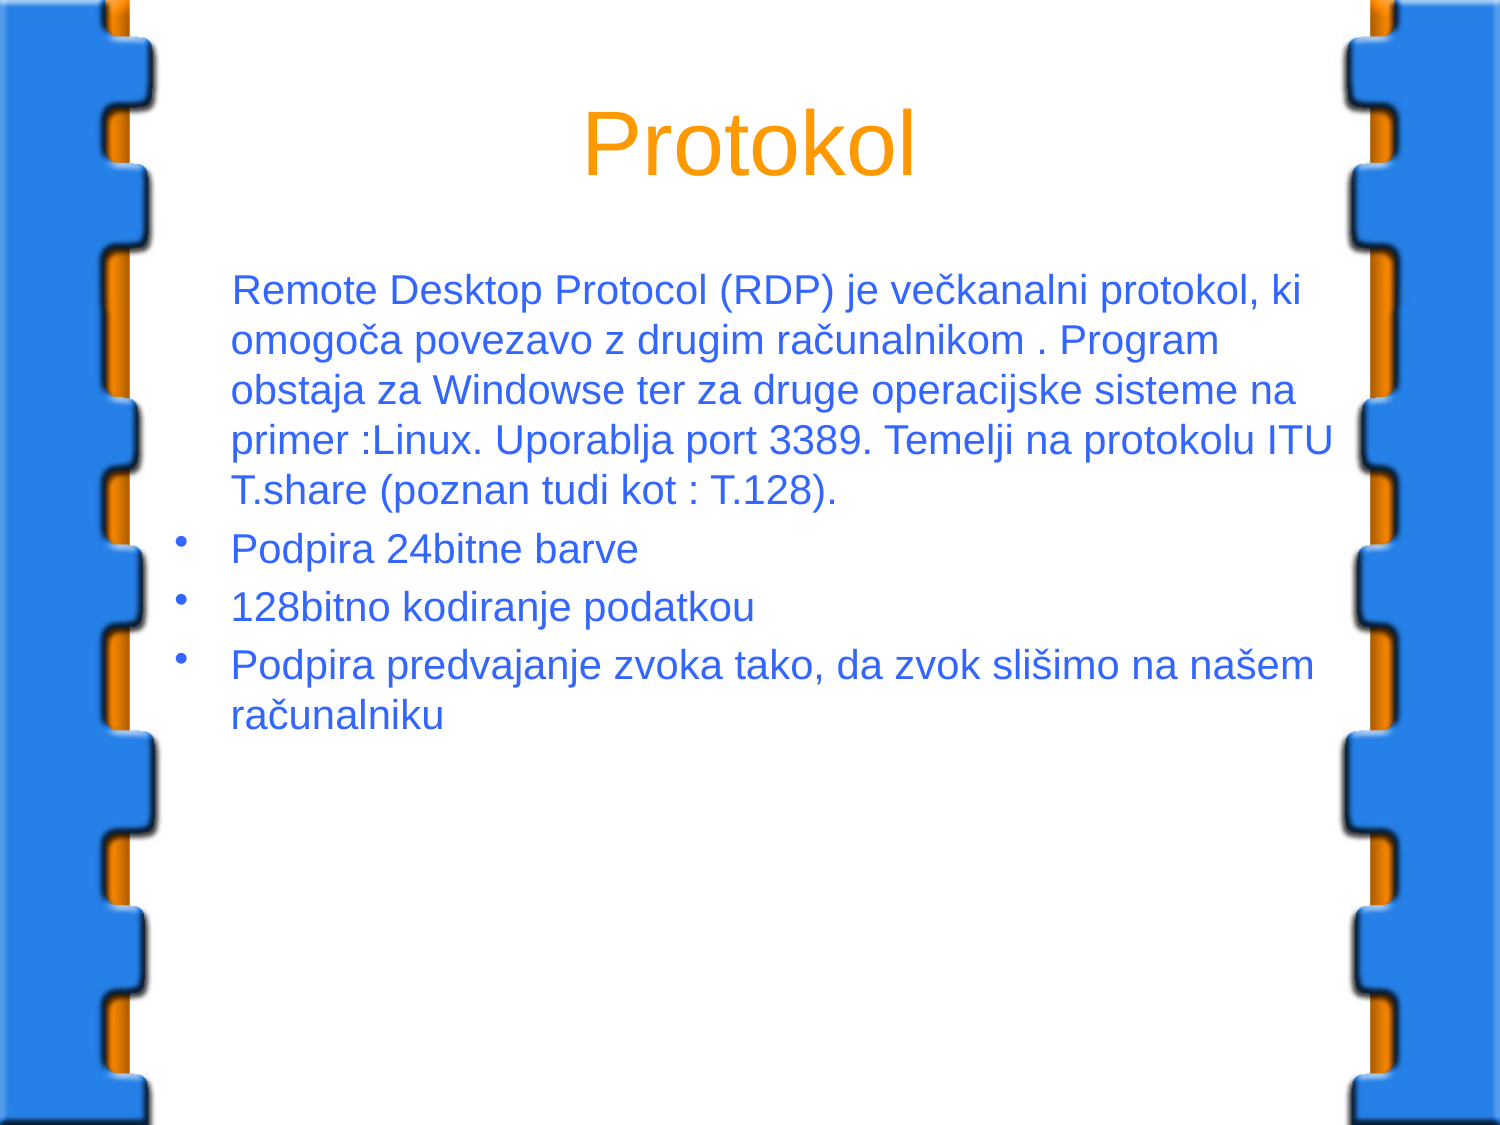

# Protokol
 Remote Desktop Protocol (RDP) je večkanalni protokol, ki omogoča povezavo z drugim računalnikom . Program obstaja za Windowse ter za druge operacijske sisteme na primer :Linux. Uporablja port 3389. Temelji na protokolu ITU T.share (poznan tudi kot : T.128).
Podpira 24bitne barve
128bitno kodiranje podatkou
Podpira predvajanje zvoka tako, da zvok slišimo na našem računalniku